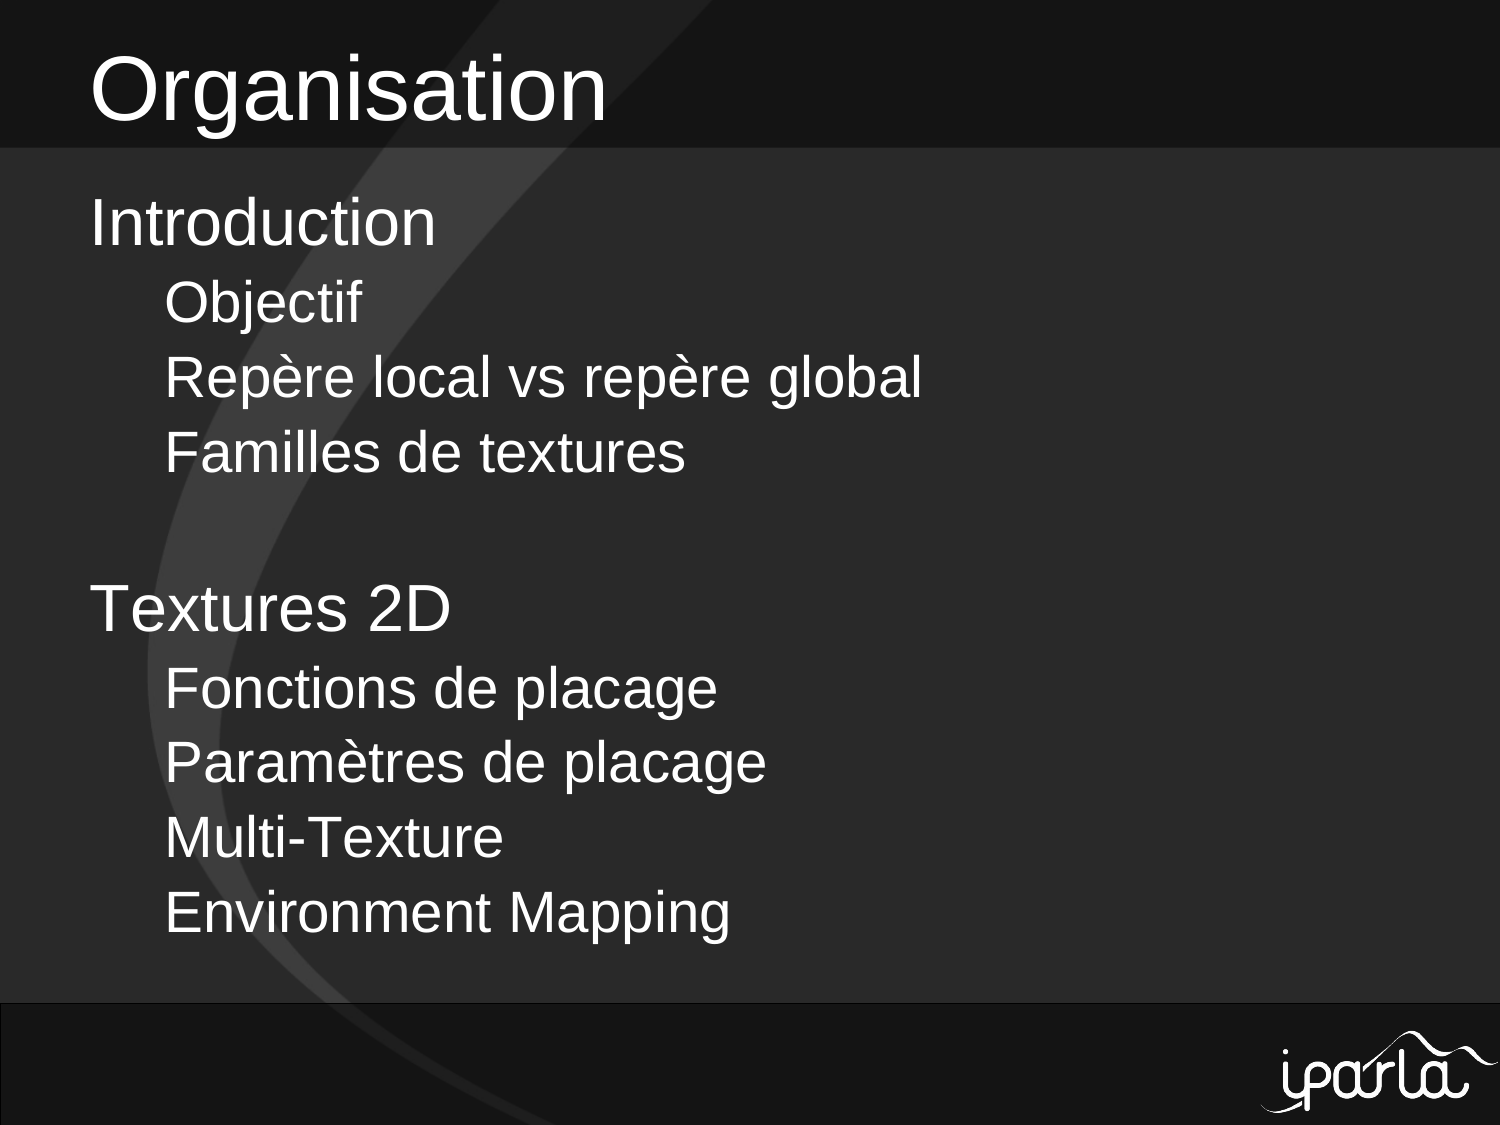

# Organisation
Introduction
Objectif
Repère local vs repère global
Familles de textures
Textures 2D
Fonctions de placage
Paramètres de placage
Multi-Texture
Environment Mapping